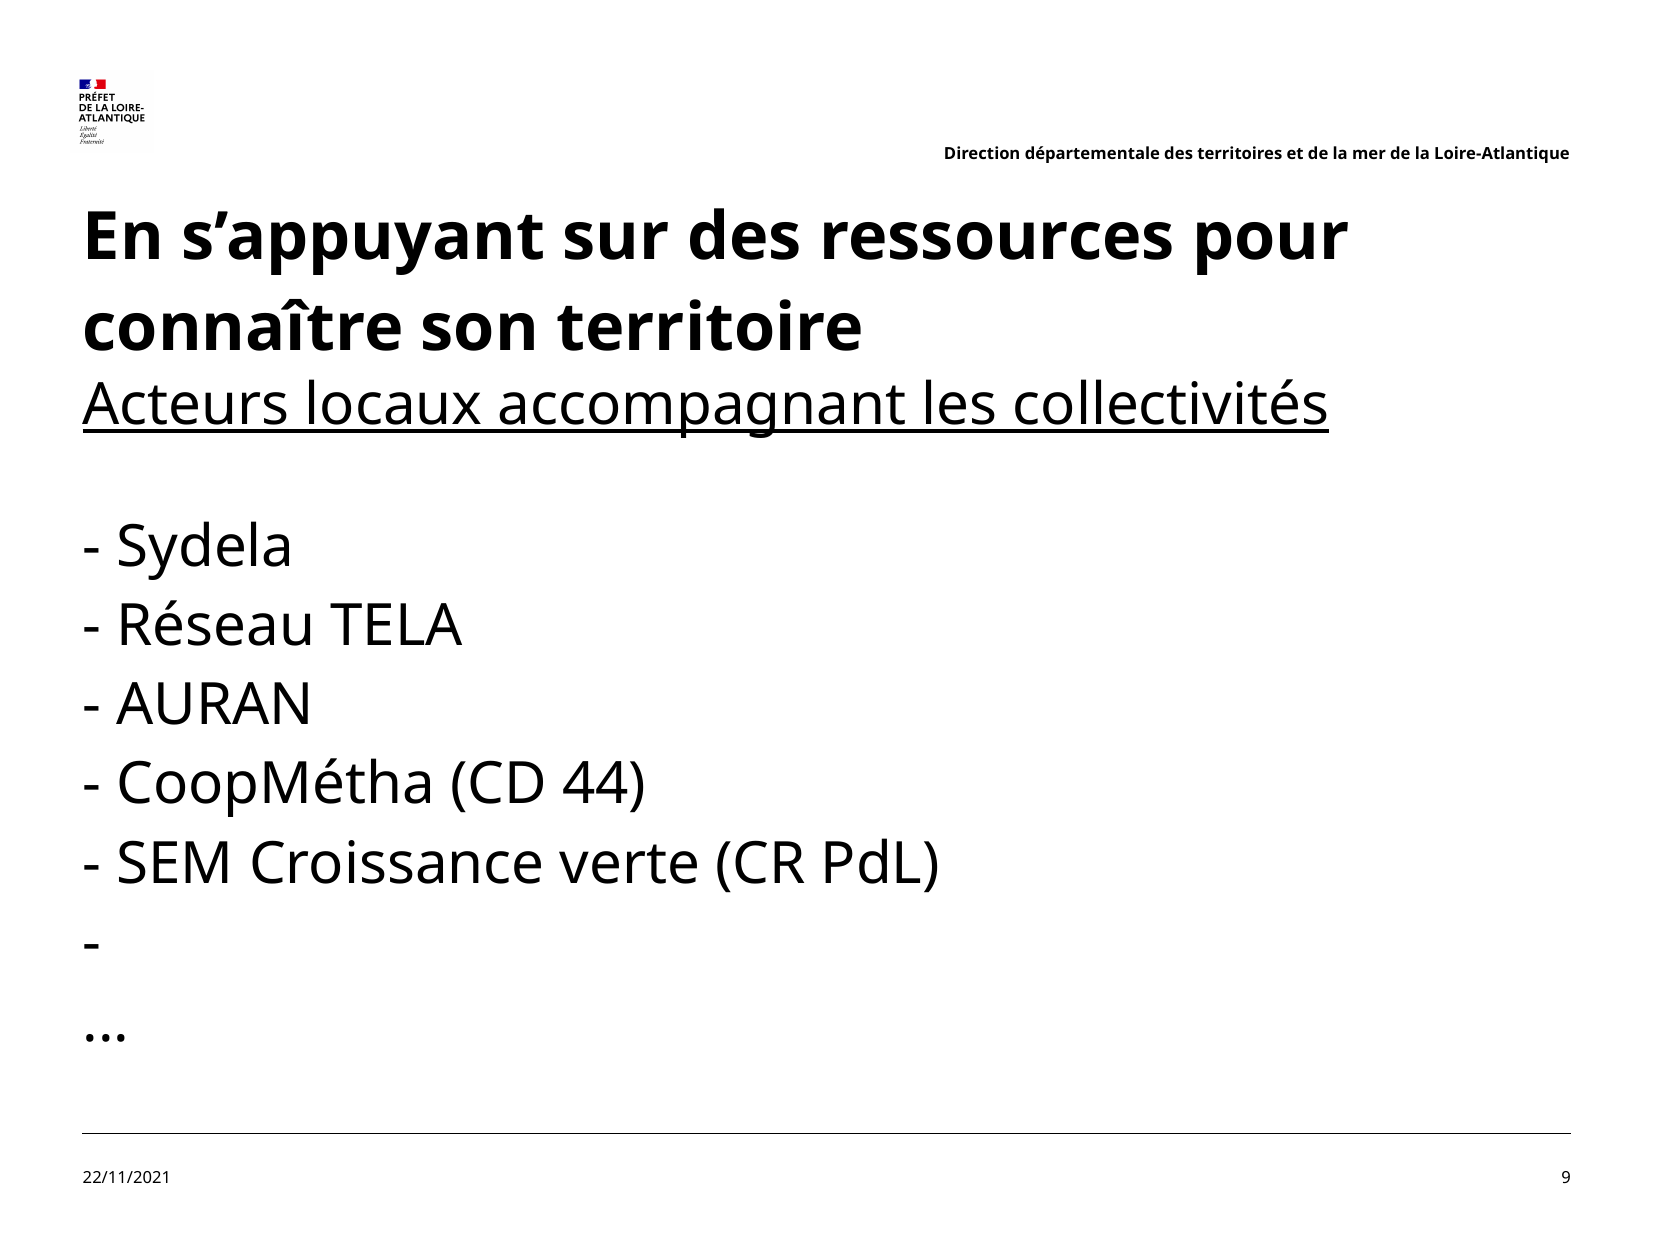

# En s’appuyant sur des ressources pour connaître son territoire
Acteurs locaux accompagnant les collectivités
- Sydela
- Réseau TELA
- AURAN
- CoopMétha (CD 44)
- SEM Croissance verte (CR PdL)
-
...